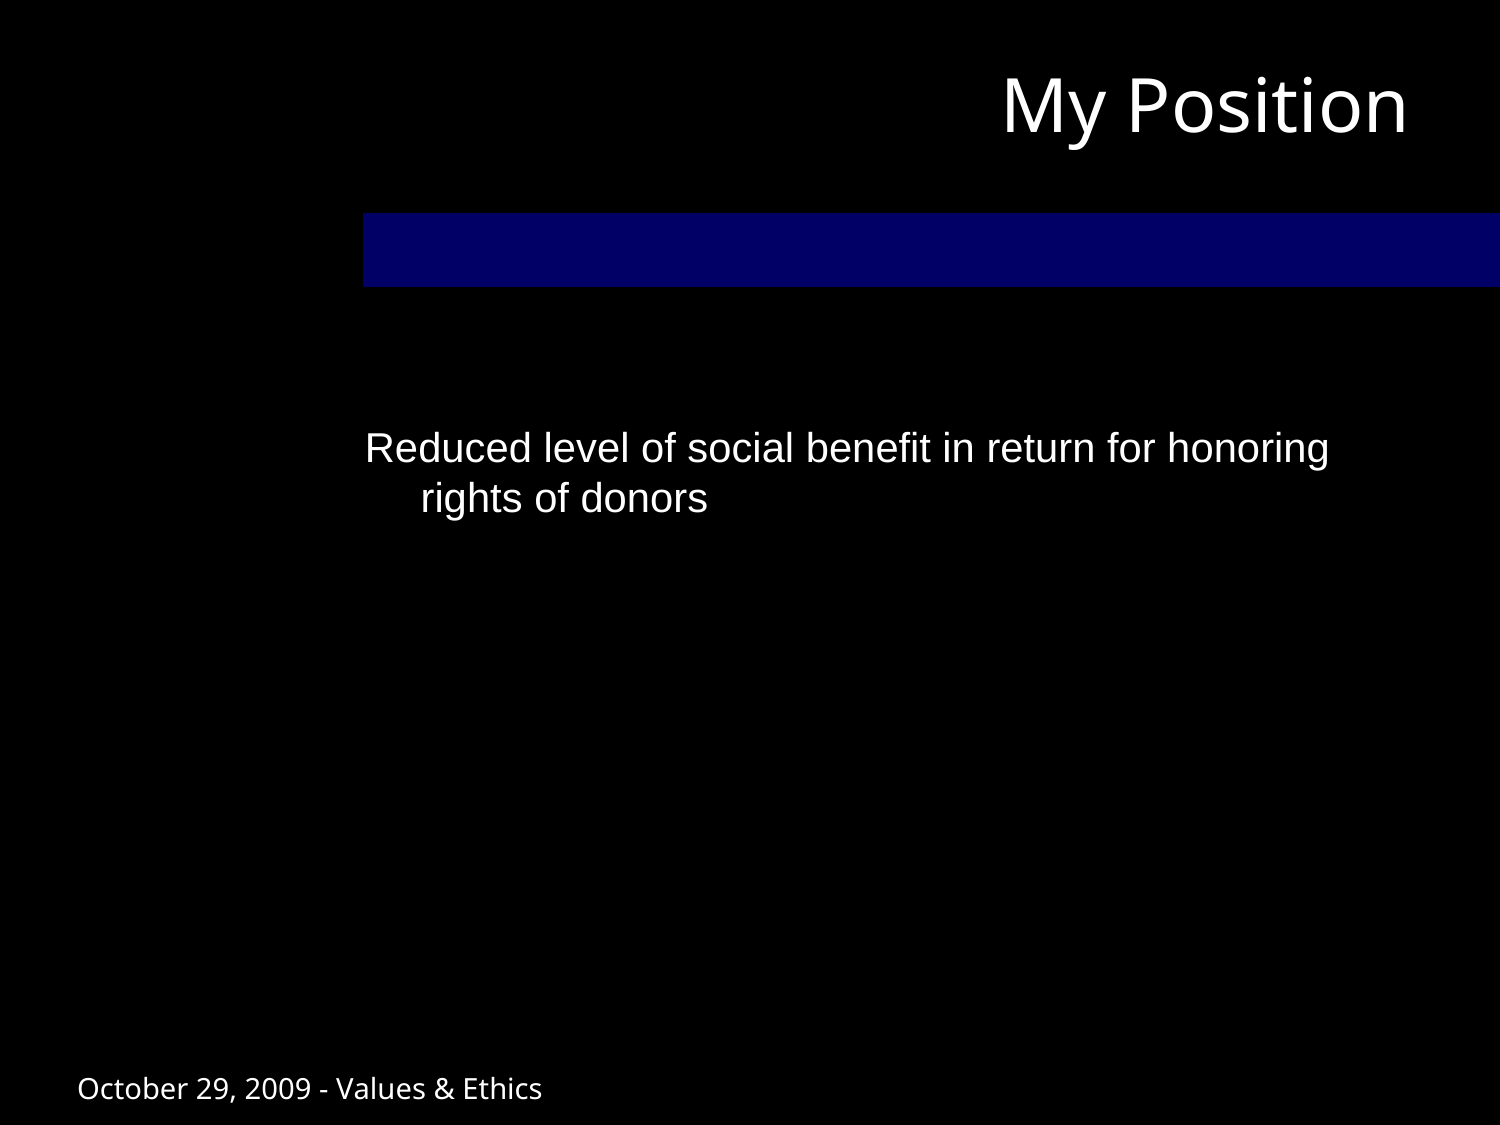

My Position
Immediate Steps to Generate Energy
Reduced level of social benefit in return for honoring rights of donors
October 29, 2009 - Values & Ethics